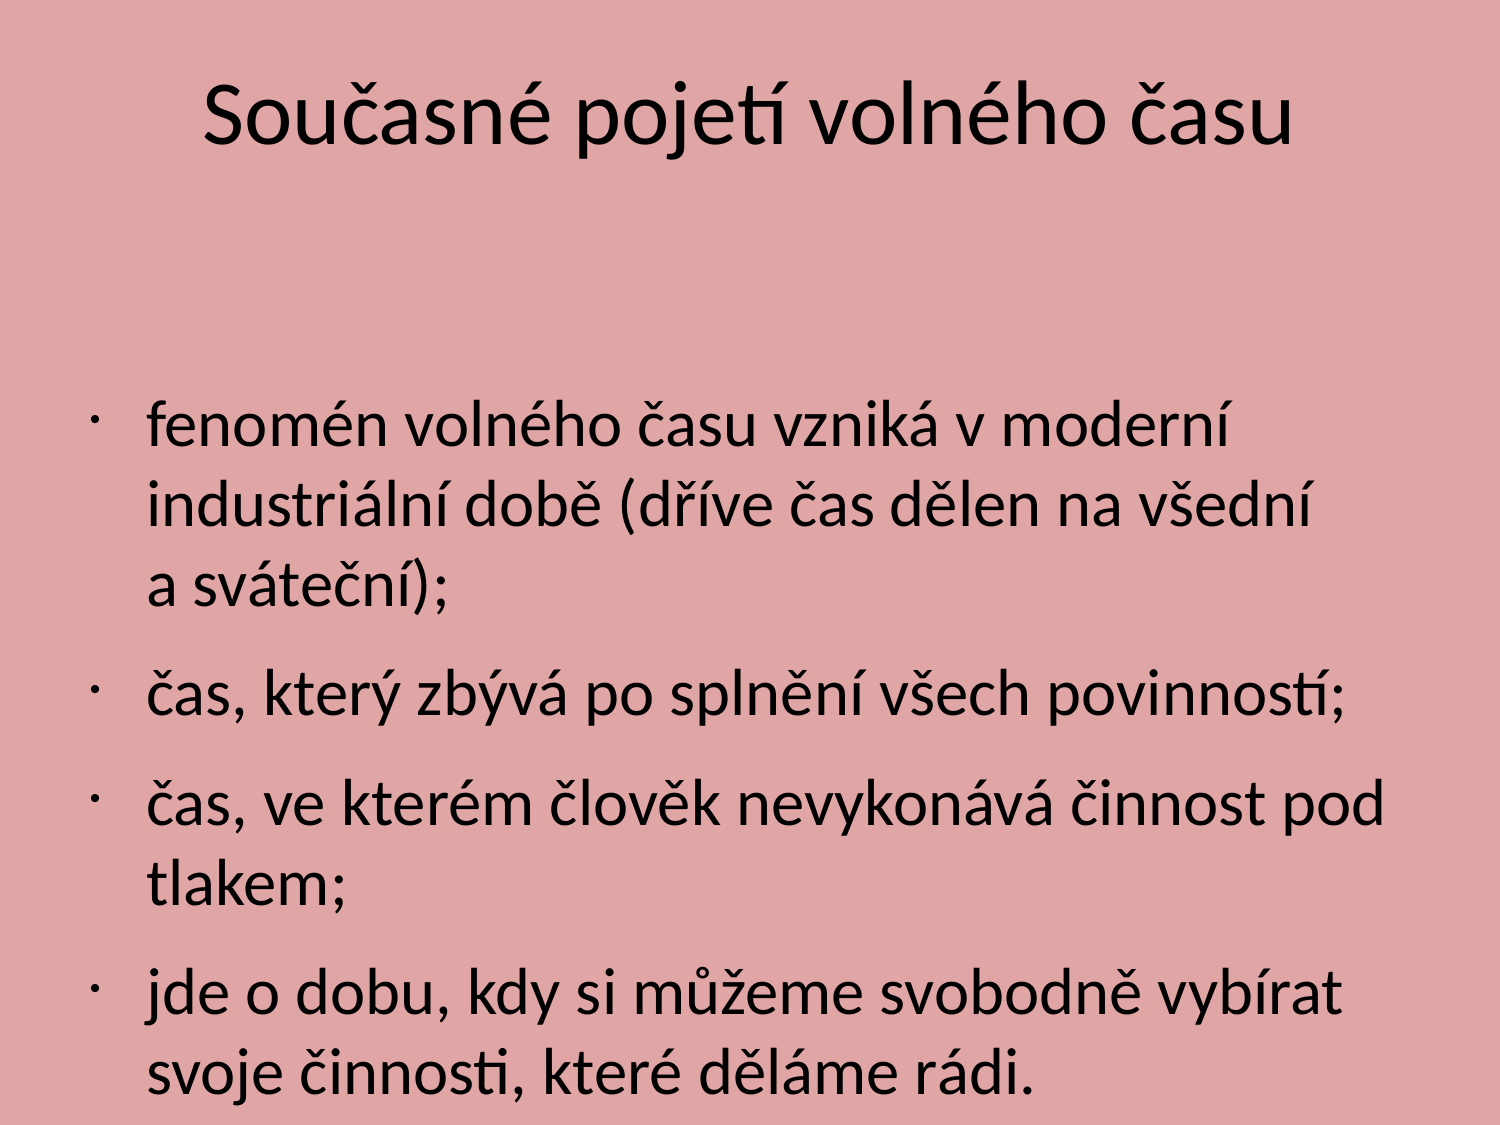

# Současné pojetí volného času
fenomén volného času vzniká v moderní industriální době (dříve čas dělen na všední
a sváteční);
čas, který zbývá po splnění všech povinností;
čas, ve kterém člověk nevykonává činnost pod tlakem;
jde o dobu, kdy si můžeme svobodně vybírat svoje činnosti, které děláme rádi.